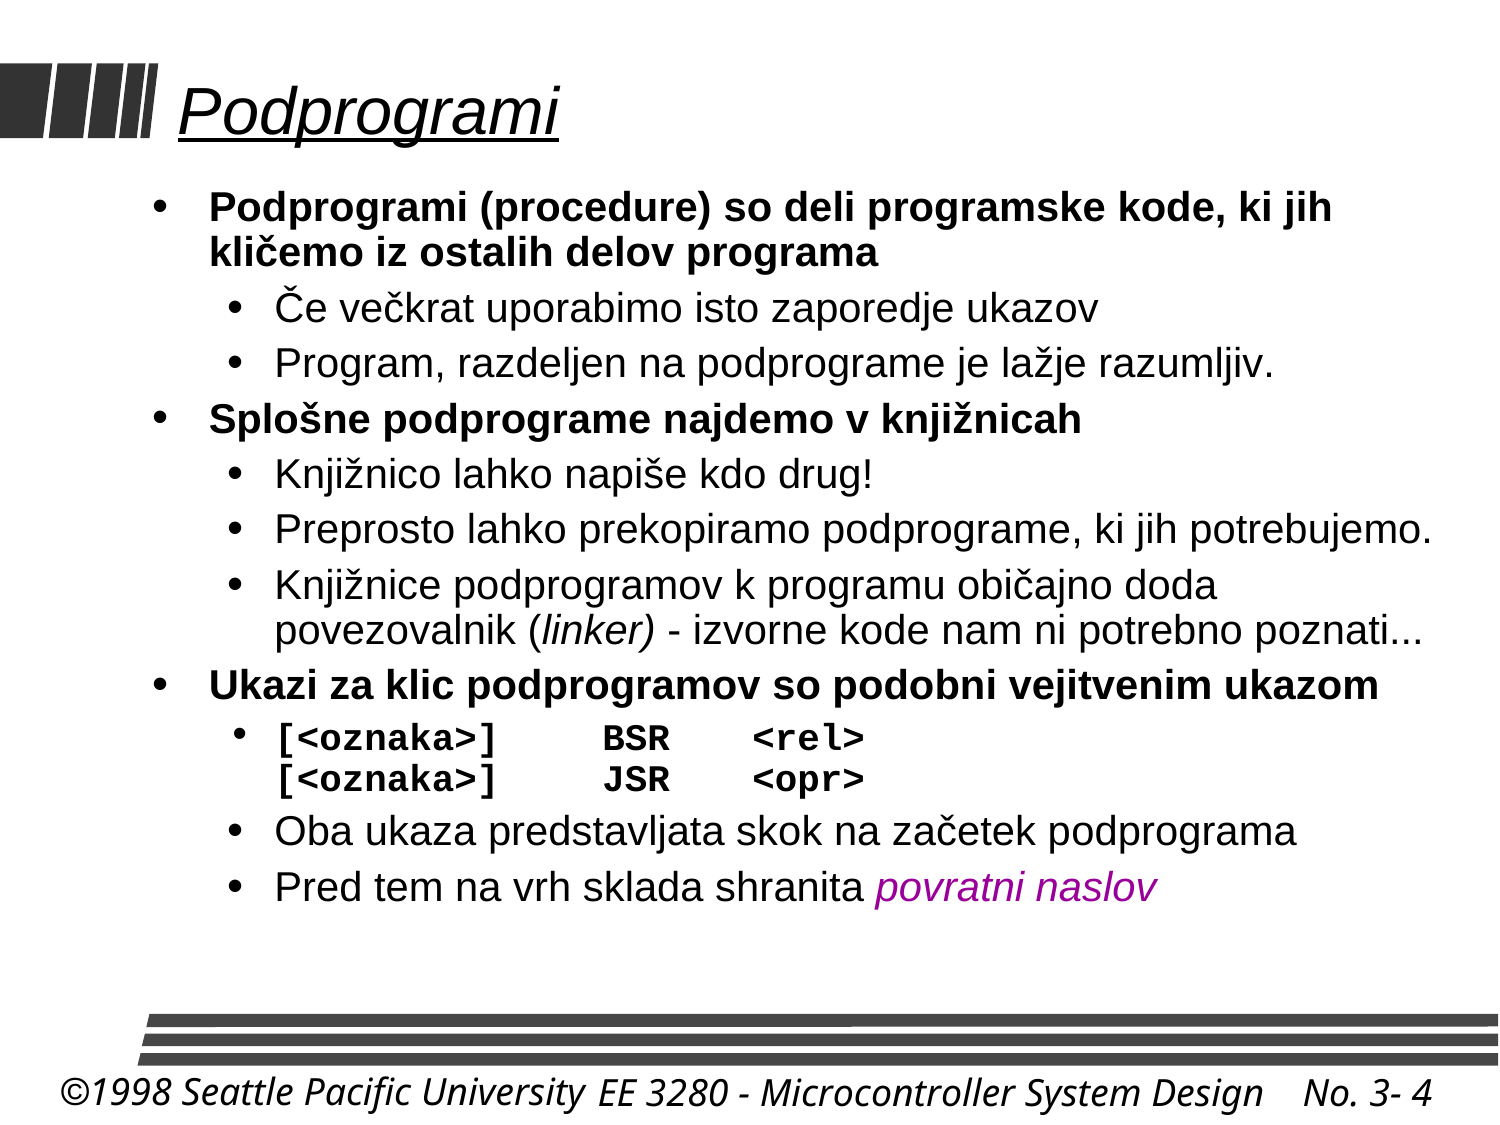

# Podprogrami
Podprogrami (procedure) so deli programske kode, ki jih kličemo iz ostalih delov programa
Če večkrat uporabimo isto zaporedje ukazov
Program, razdeljen na podprograme je lažje razumljiv.
Splošne podprograme najdemo v knjižnicah
Knjižnico lahko napiše kdo drug!
Preprosto lahko prekopiramo podprograme, ki jih potrebujemo.
Knjižnice podprogramov k programu običajno doda povezovalnik (linker) - izvorne kode nam ni potrebno poznati...
Ukazi za klic podprogramov so podobni vejitvenim ukazom
[<oznaka>] 	BSR	<rel>
[<oznaka>] 	JSR	<opr>
Oba ukaza predstavljata skok na začetek podprograma
Pred tem na vrh sklada shranita povratni naslov